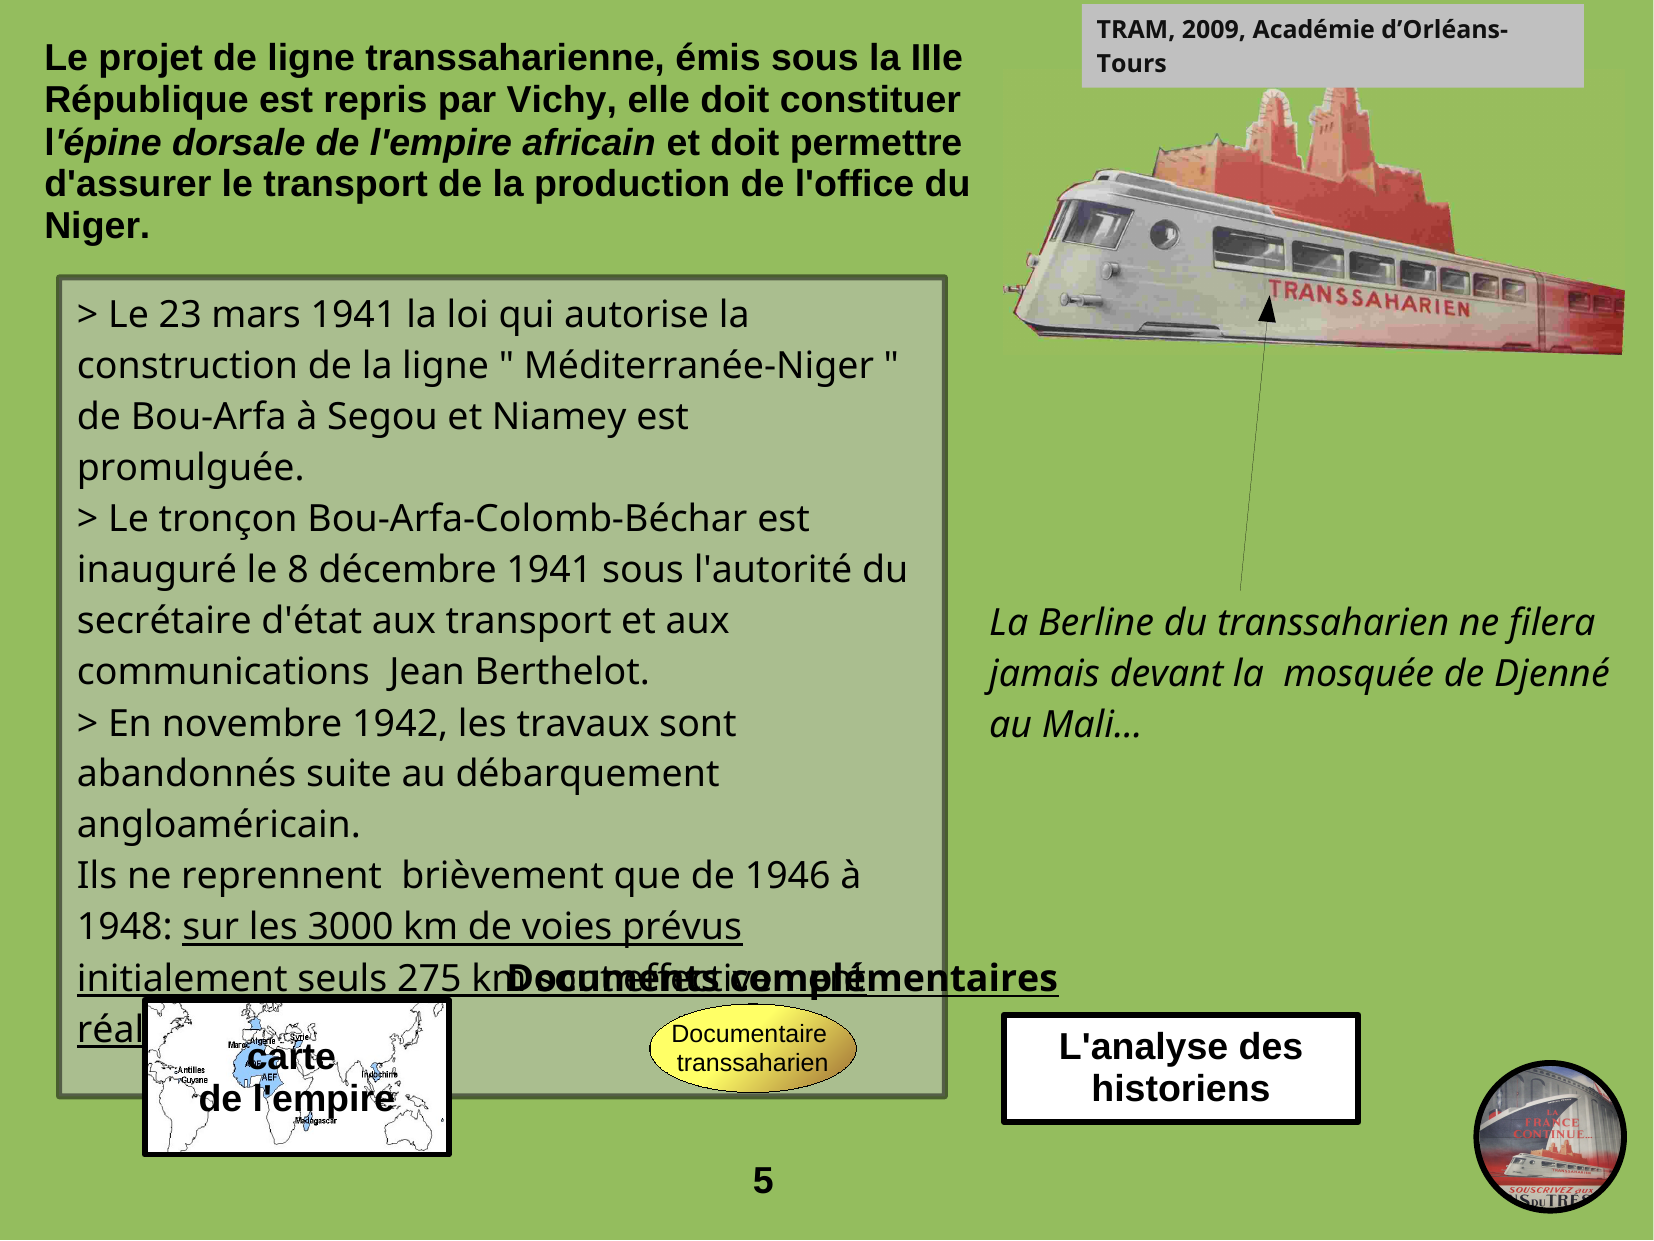

TRAM, 2009, Académie d’Orléans-Tours
Le projet de ligne transsaharienne, émis sous la IIIe République est repris par Vichy, elle doit constituer l'épine dorsale de l'empire africain et doit permettre d'assurer le transport de la production de l'office du Niger.
> Le 23 mars 1941 la loi qui autorise la construction de la ligne " Méditerranée-Niger " de Bou-Arfa à Segou et Niamey est promulguée.
> Le tronçon Bou-Arfa-Colomb-Béchar est inauguré le 8 décembre 1941 sous l'autorité du secrétaire d'état aux transport et aux communications Jean Berthelot.
> En novembre 1942, les travaux sont abandonnés suite au débarquement angloaméricain.
Ils ne reprennent brièvement que de 1946 à 1948: sur les 3000 km de voies prévus initialement seuls 275 km sont effectivement réalisés !!
La Berline du transsaharien ne filera jamais devant la mosquée de Djenné au Mali...
Documents complémentaires
 carte
de l'empire
Documentaire
transsaharien
L'analyse des historiens
5